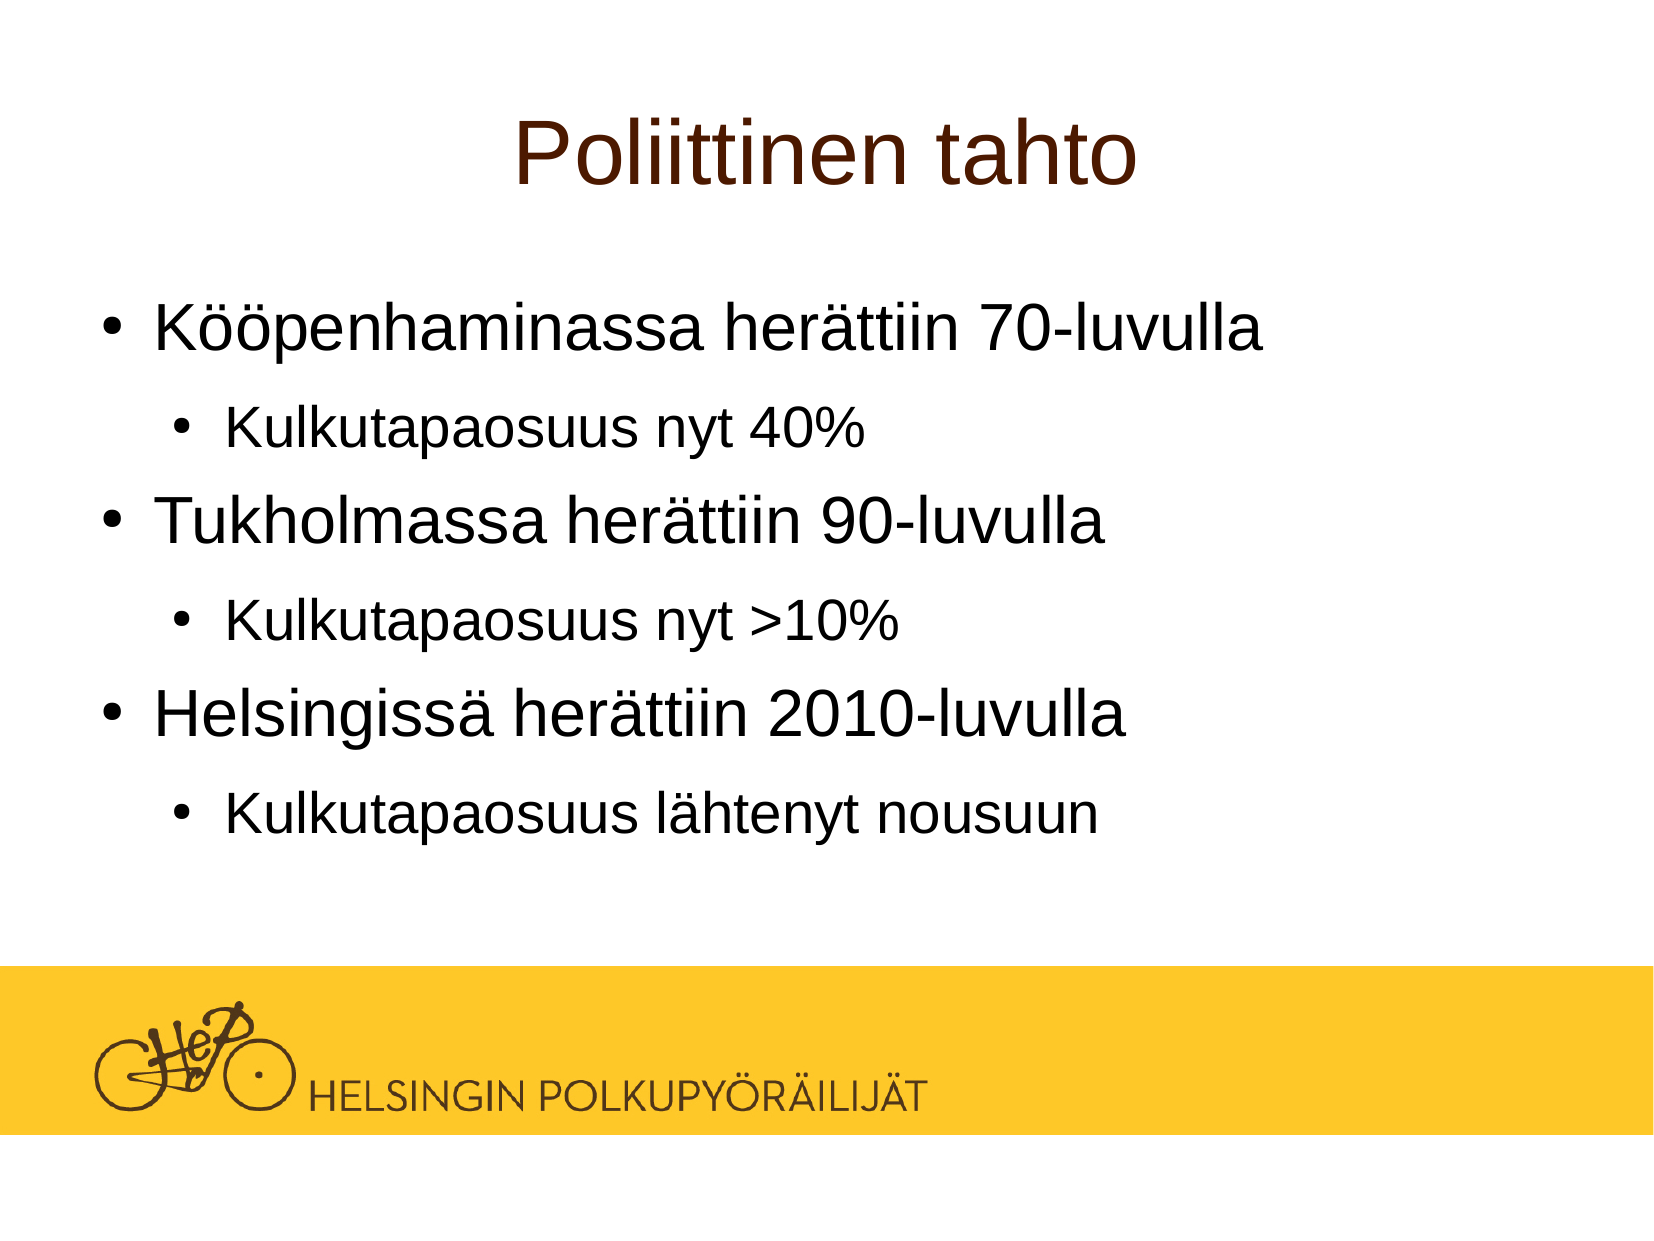

# Poliittinen tahto
Kööpenhaminassa herättiin 70-luvulla
Kulkutapaosuus nyt 40%
Tukholmassa herättiin 90-luvulla
Kulkutapaosuus nyt >10%
Helsingissä herättiin 2010-luvulla
Kulkutapaosuus lähtenyt nousuun